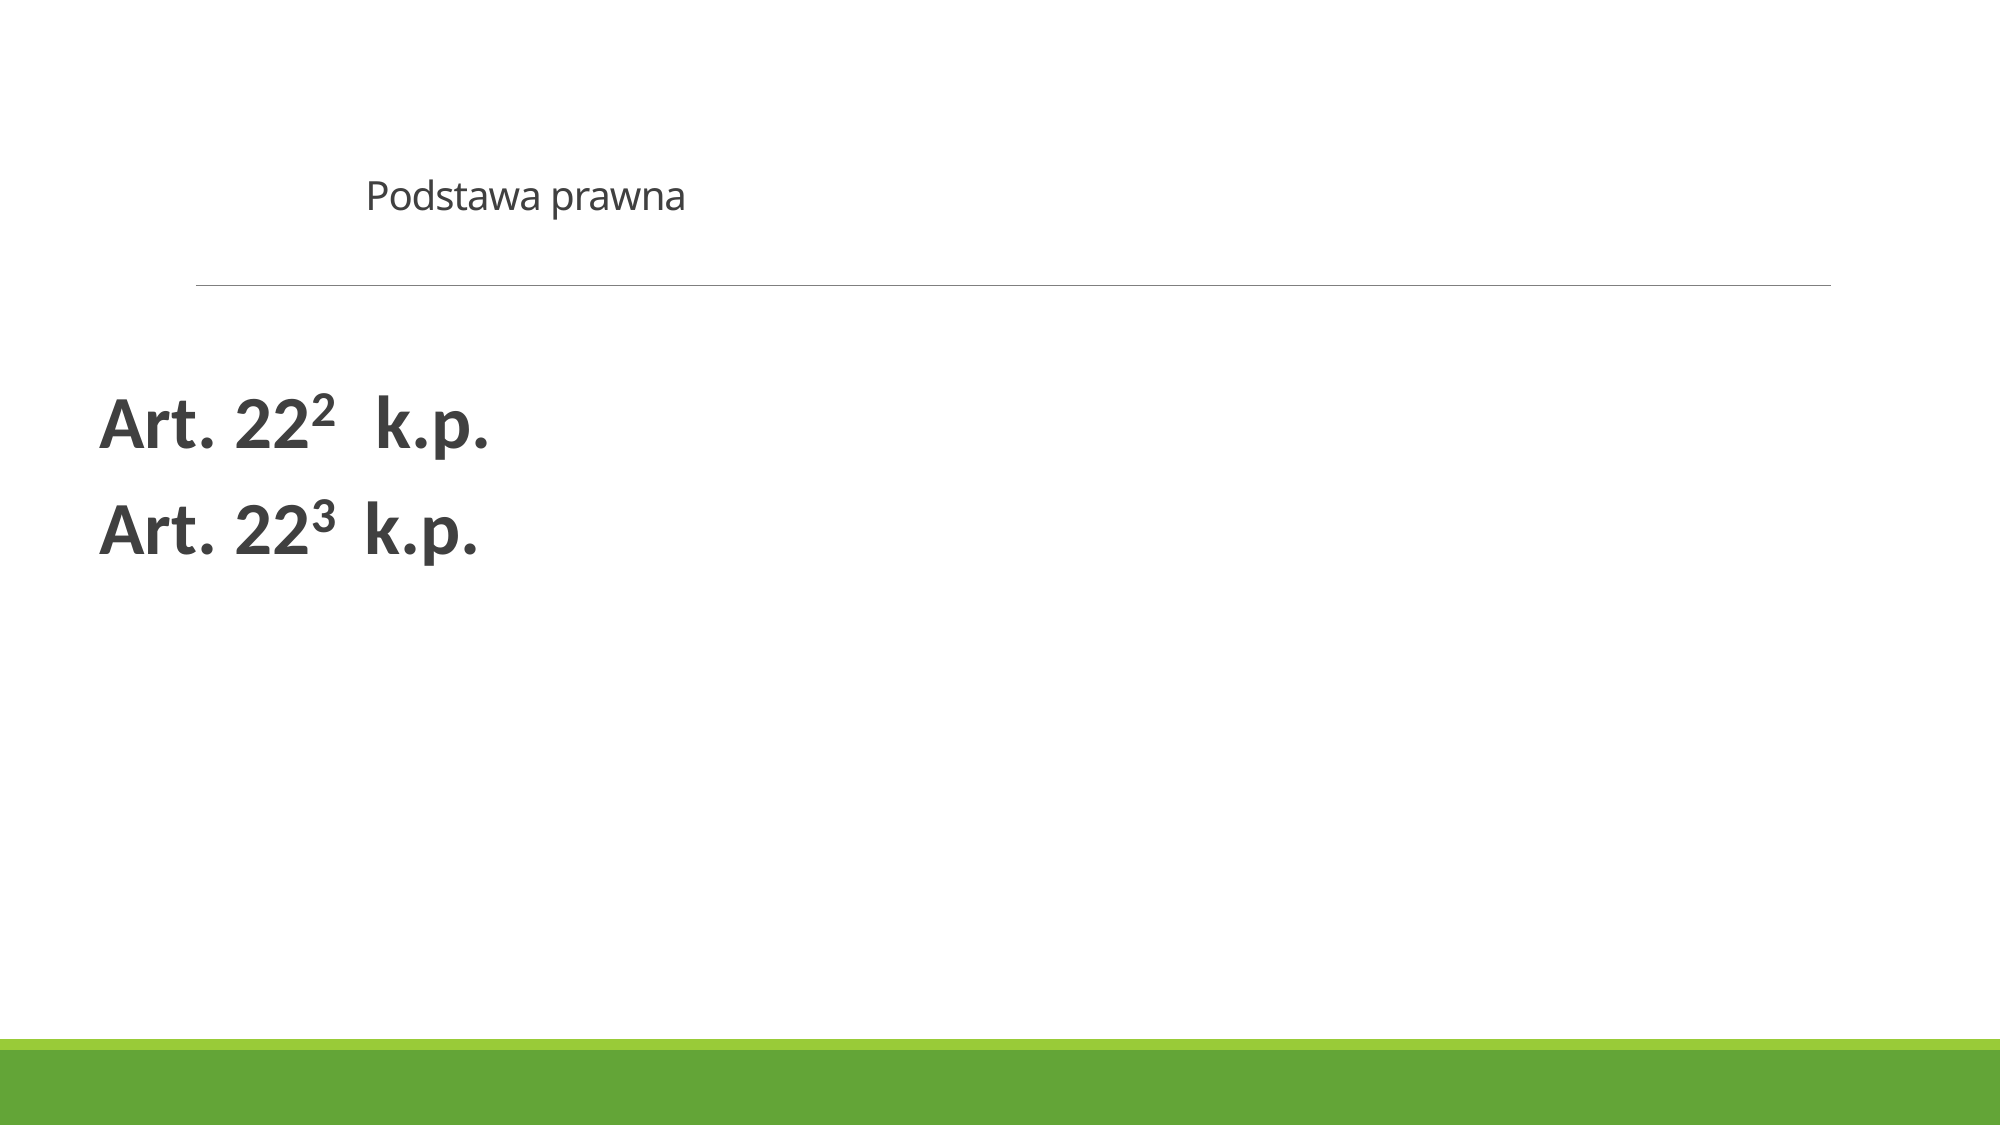

# Podstawa prawna
Art. 222 k.p.
Art. 223 k.p.